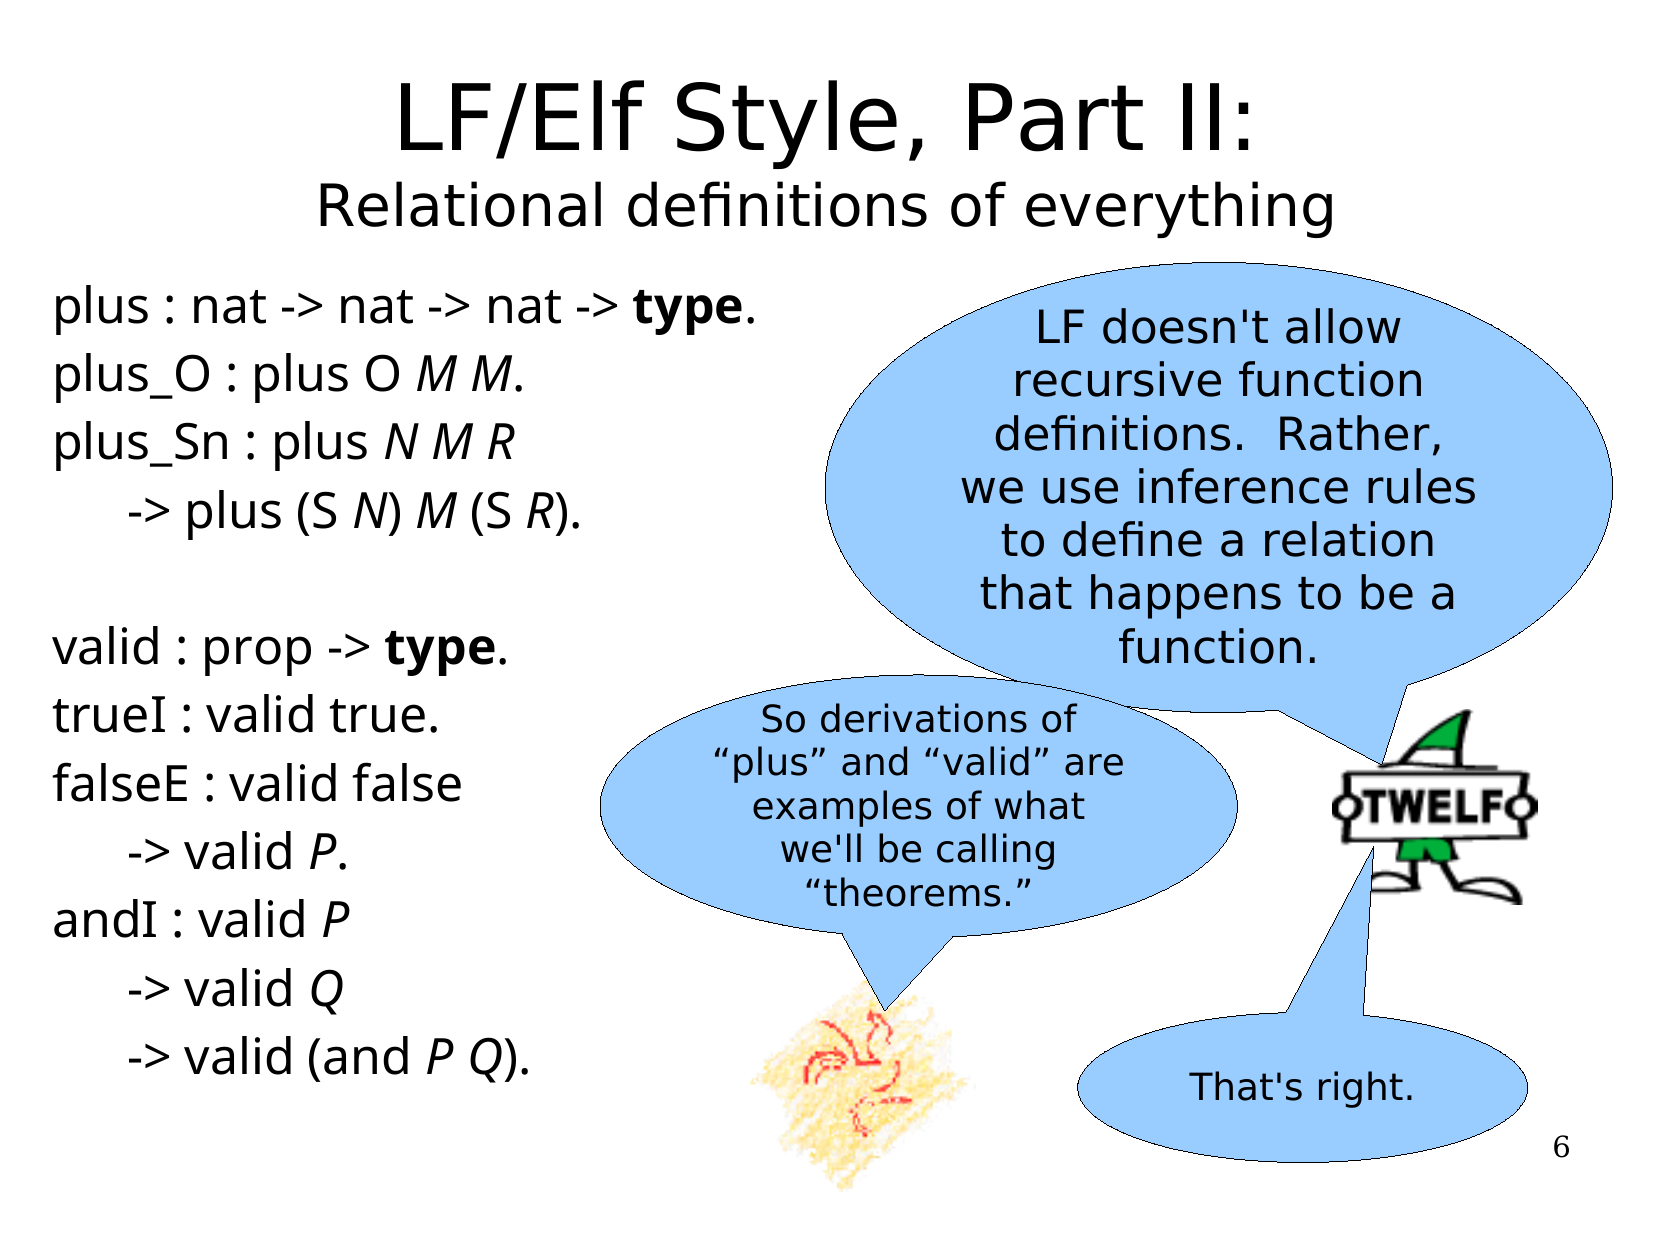

# LF/Elf Style, Part II: Relational definitions of everything
plus : nat -> nat -> nat -> type.
plus_O : plus O M M.
plus_Sn : plus N M R
	-> plus (S N) M (S R).
valid : prop -> type.
trueI : valid true.
falseE : valid false
	-> valid P.
andI : valid P
	-> valid Q
	-> valid (and P Q).
LF doesn't allow recursive function definitions. Rather, we use inference rules to define a relation that happens to be a function.
So derivations of “plus” and “valid” are examples of what we'll be calling “theorems.”
That's right.
6